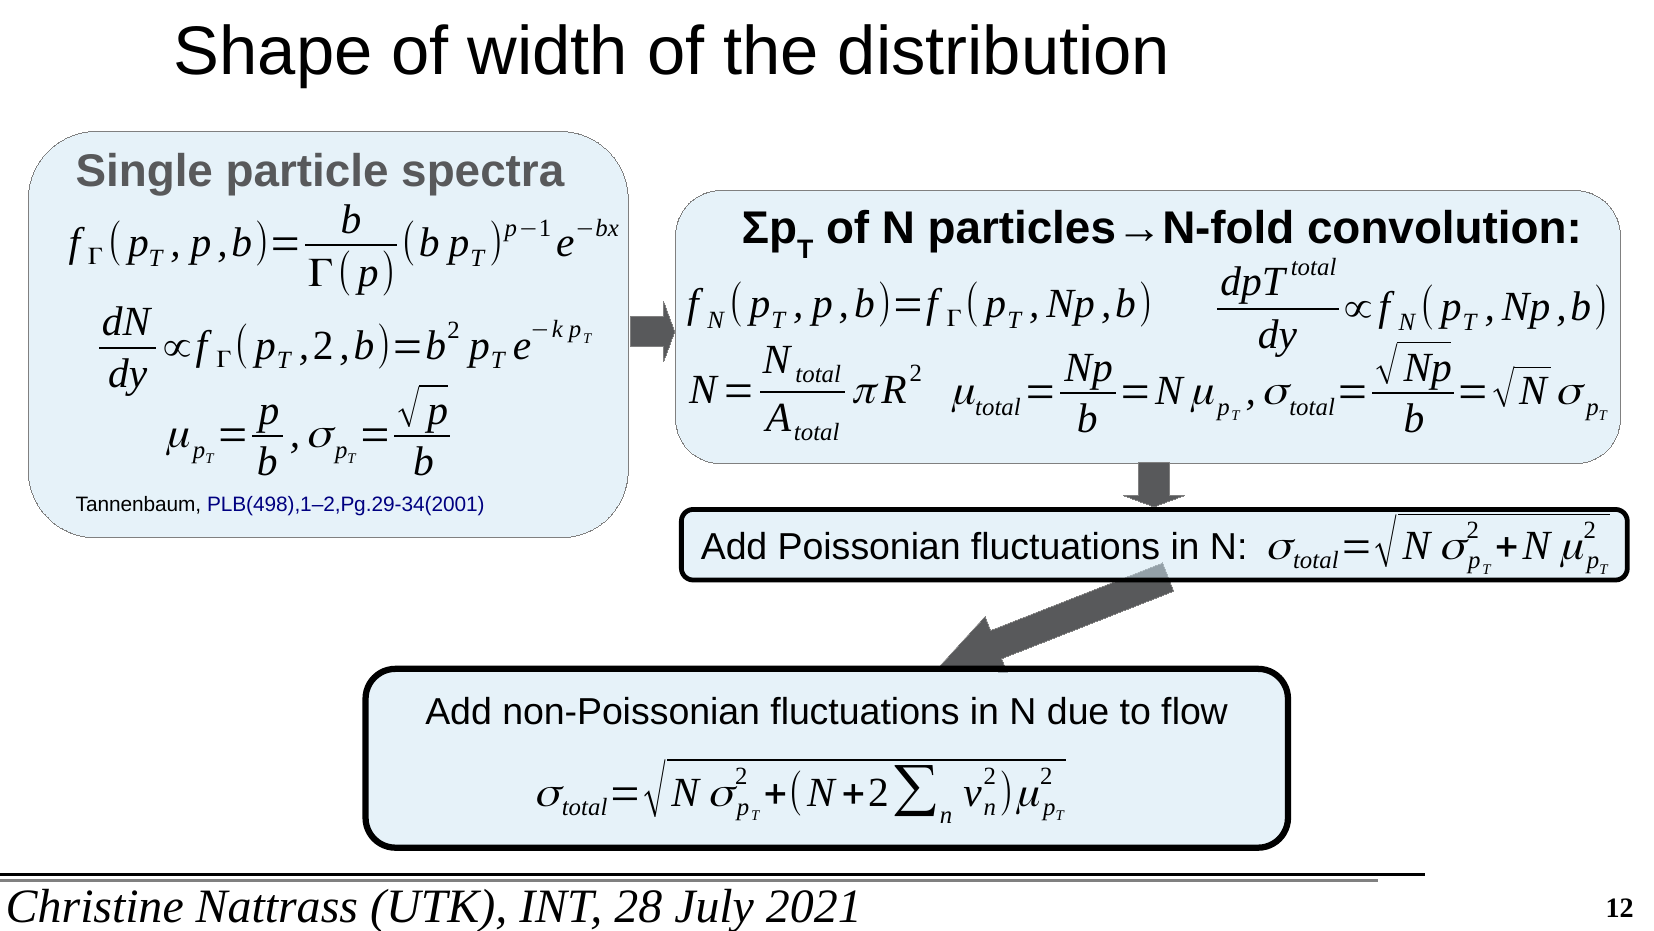

# Shape of width of the distribution
Single particle spectra
Tannenbaum, PLB(498),1–2,Pg.29-34(2001)
ΣpT of N particles→N-fold convolution:
Add Poissonian fluctuations in N:
Add non-Poissonian fluctuations in N due to flow